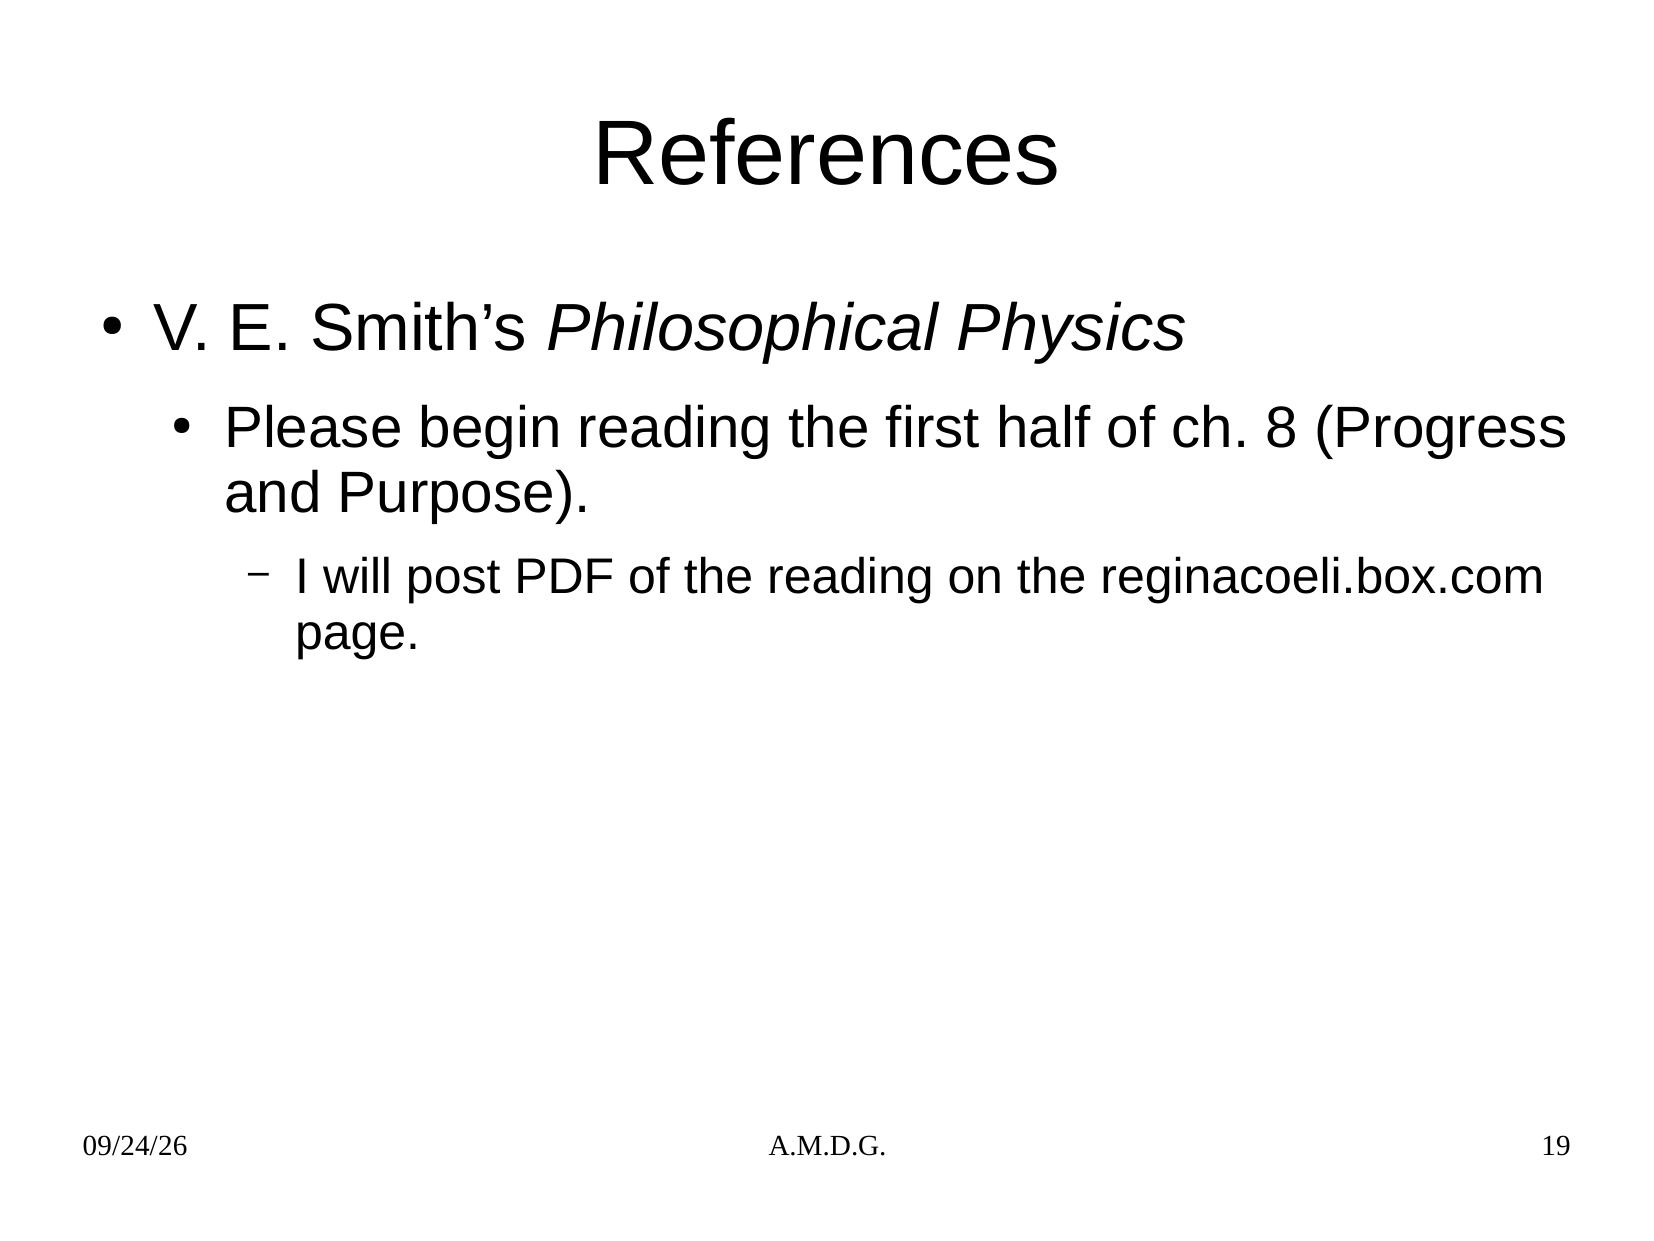

# References
V. E. Smith’s Philosophical Physics
Please begin reading the first half of ch. 8 (Progress and Purpose).
I will post PDF of the reading on the reginacoeli.box.com page.
`
A.M.D.G.
19